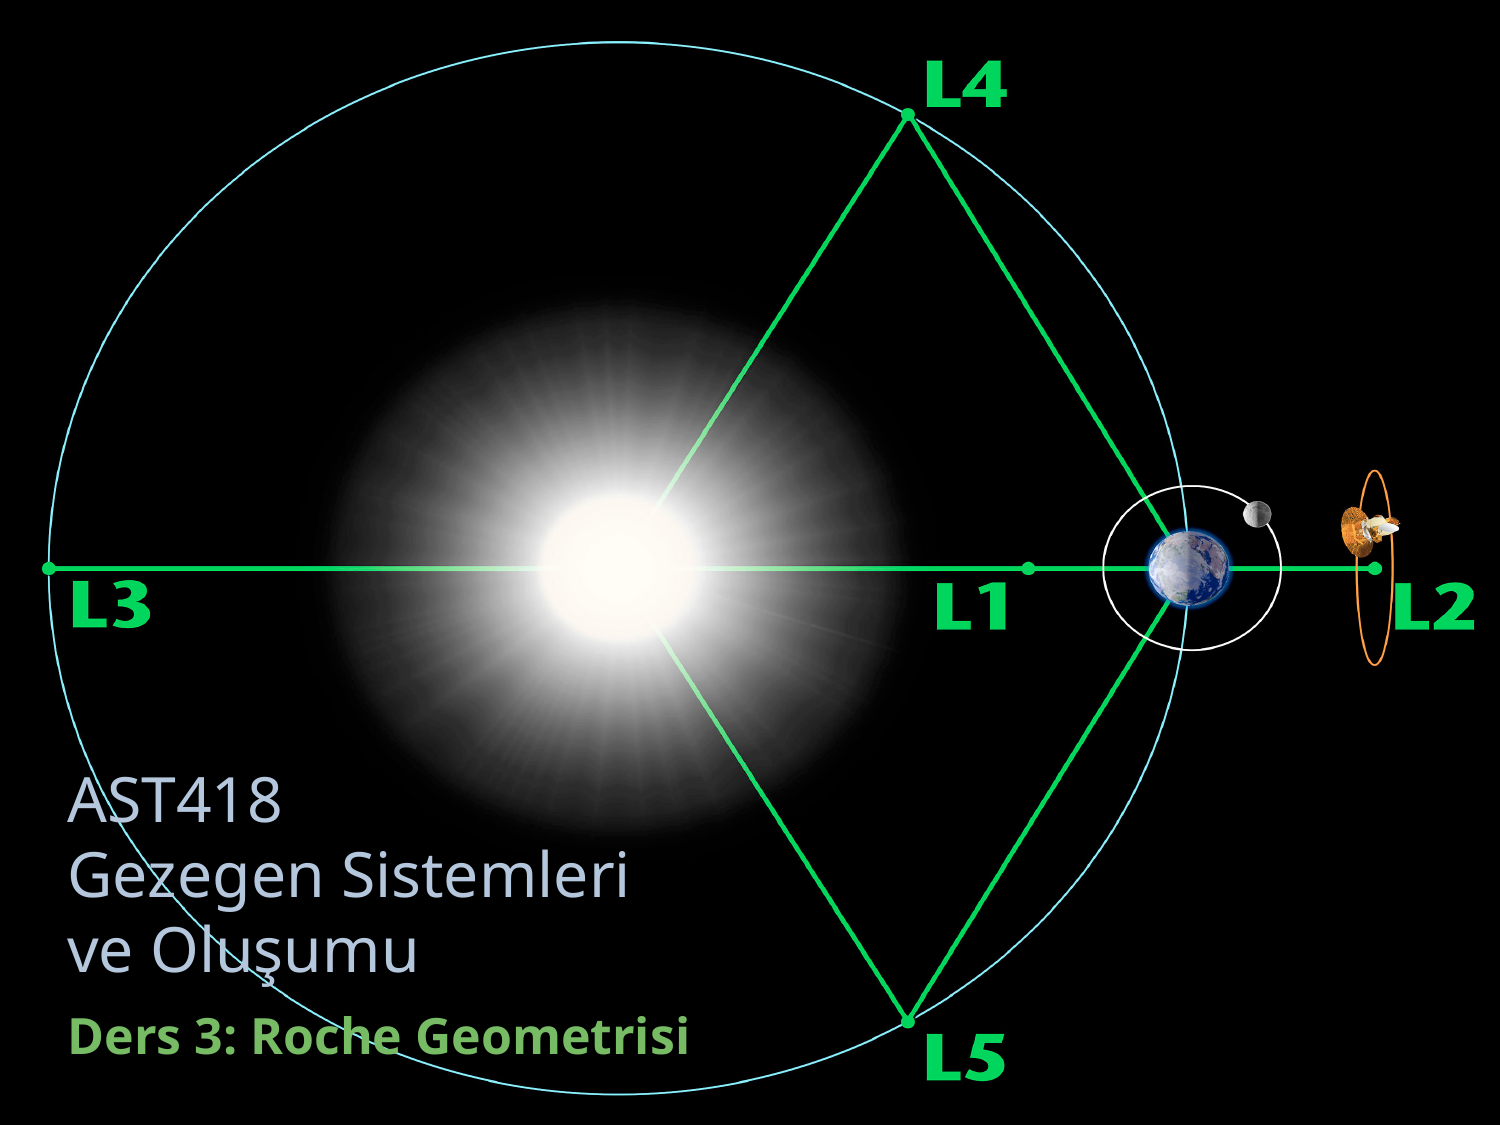

# AST418 Gezegen Sistemleri ve Oluşumu
Ders 3: Roche Geometrisi